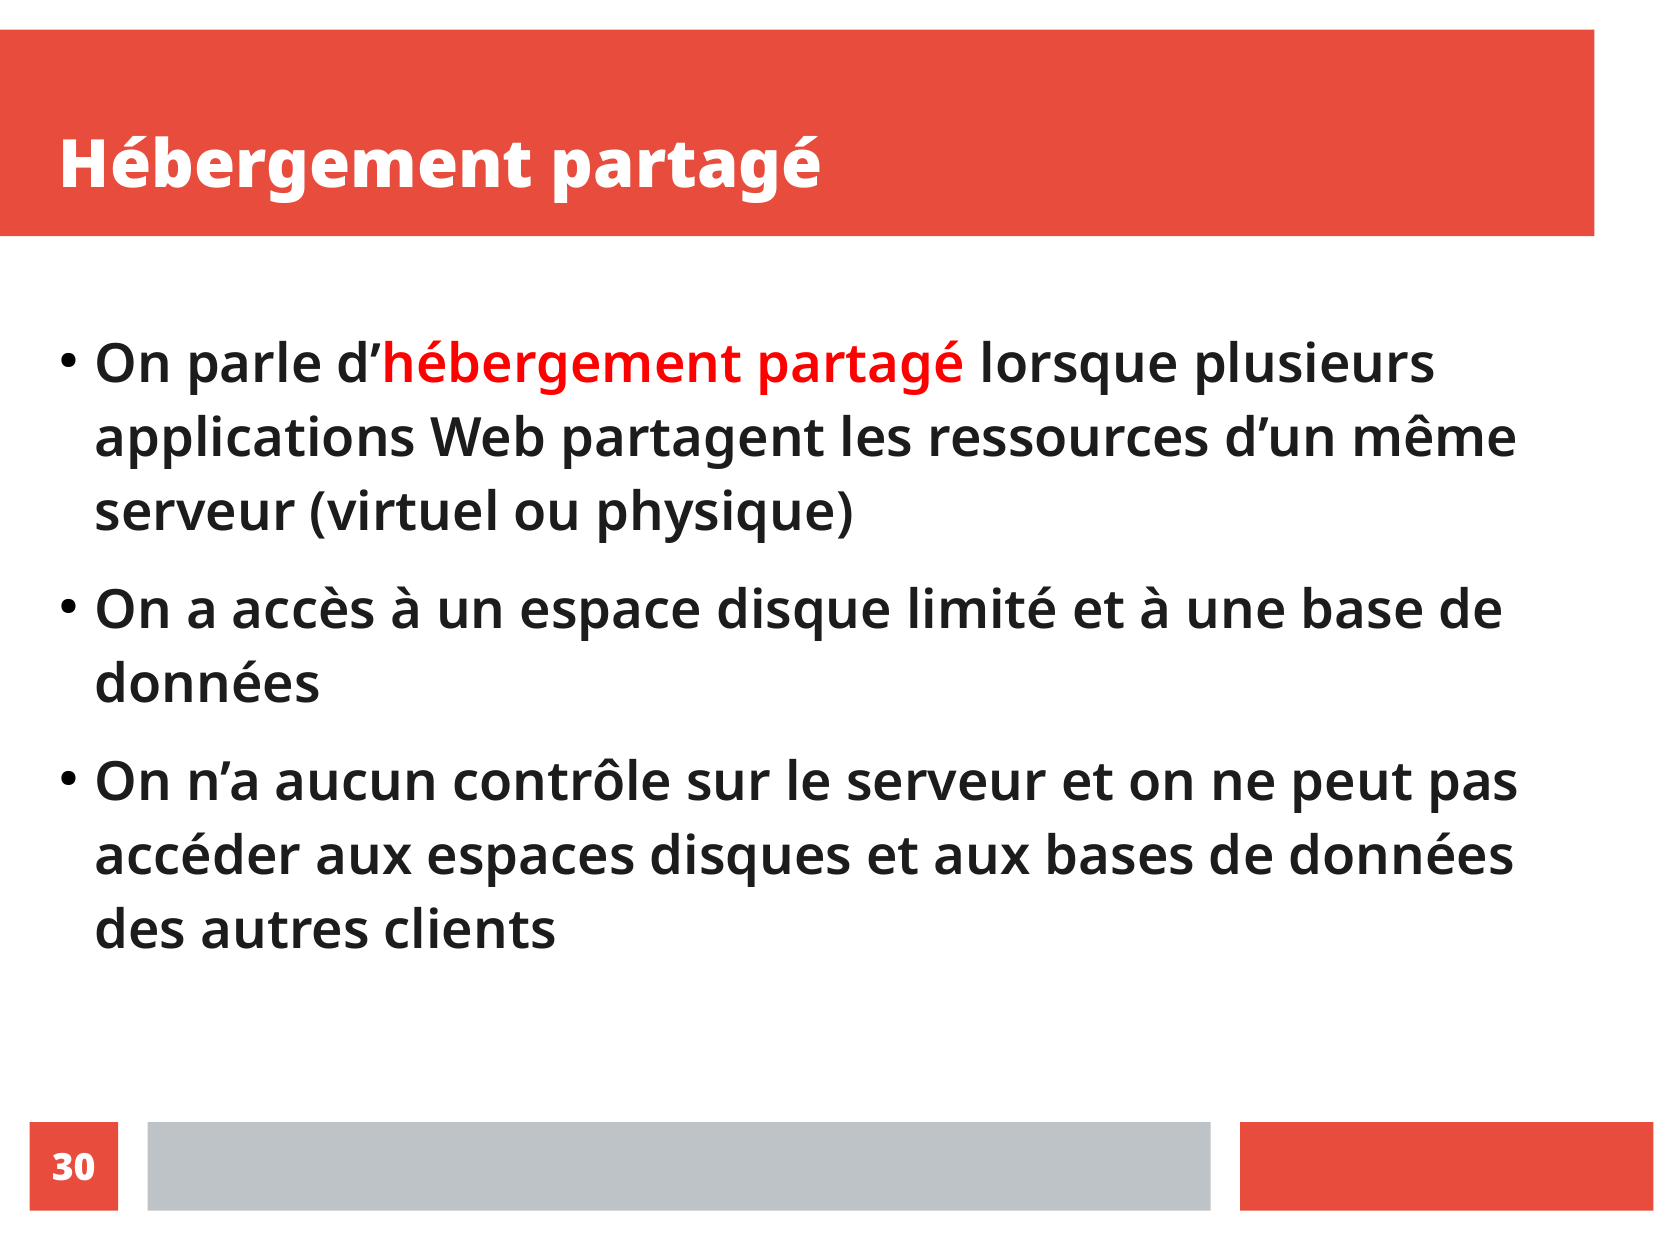

# Hébergement partagé
On parle d’hébergement partagé lorsque plusieurs applications Web partagent les ressources d’un même serveur (virtuel ou physique)
On a accès à un espace disque limité et à une base de données
On n’a aucun contrôle sur le serveur et on ne peut pas accéder aux espaces disques et aux bases de données des autres clients
30